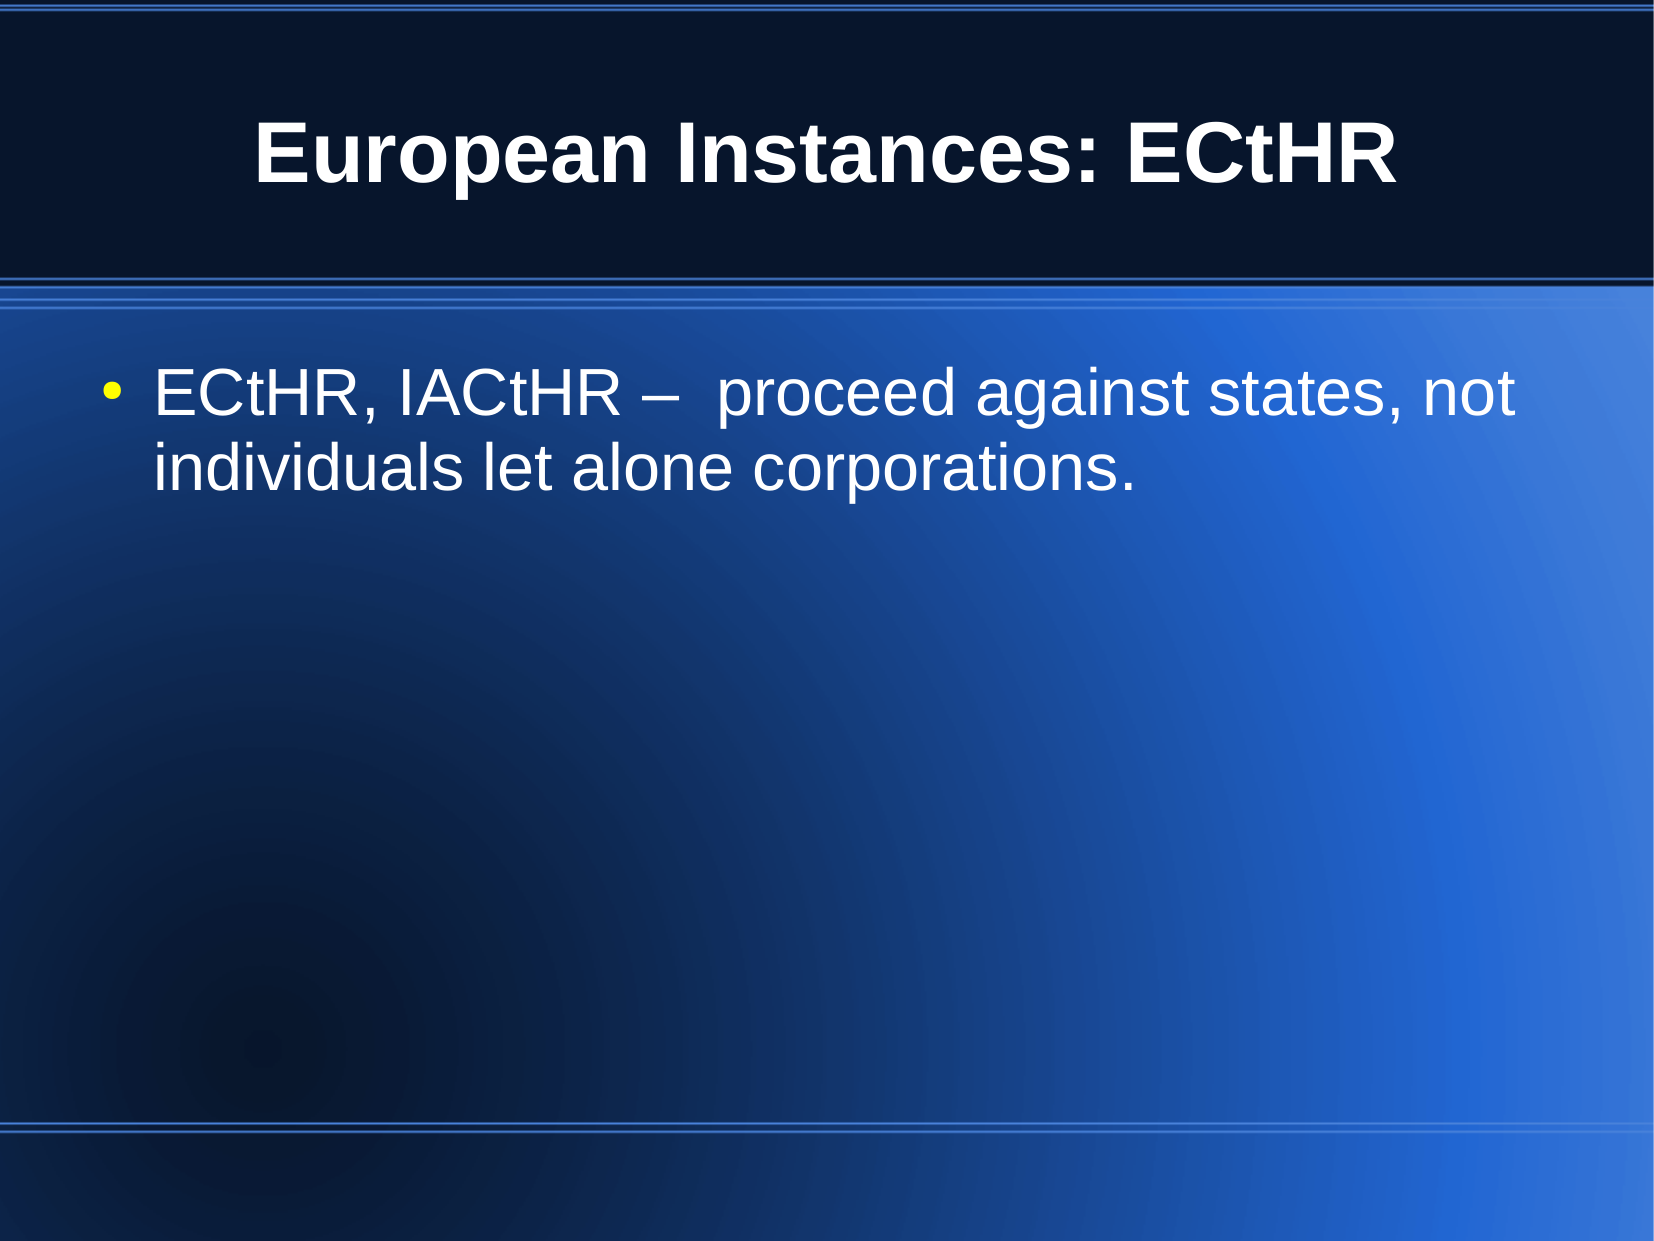

# European Instances: ECtHR
ECtHR, IACtHR – proceed against states, not individuals let alone corporations.